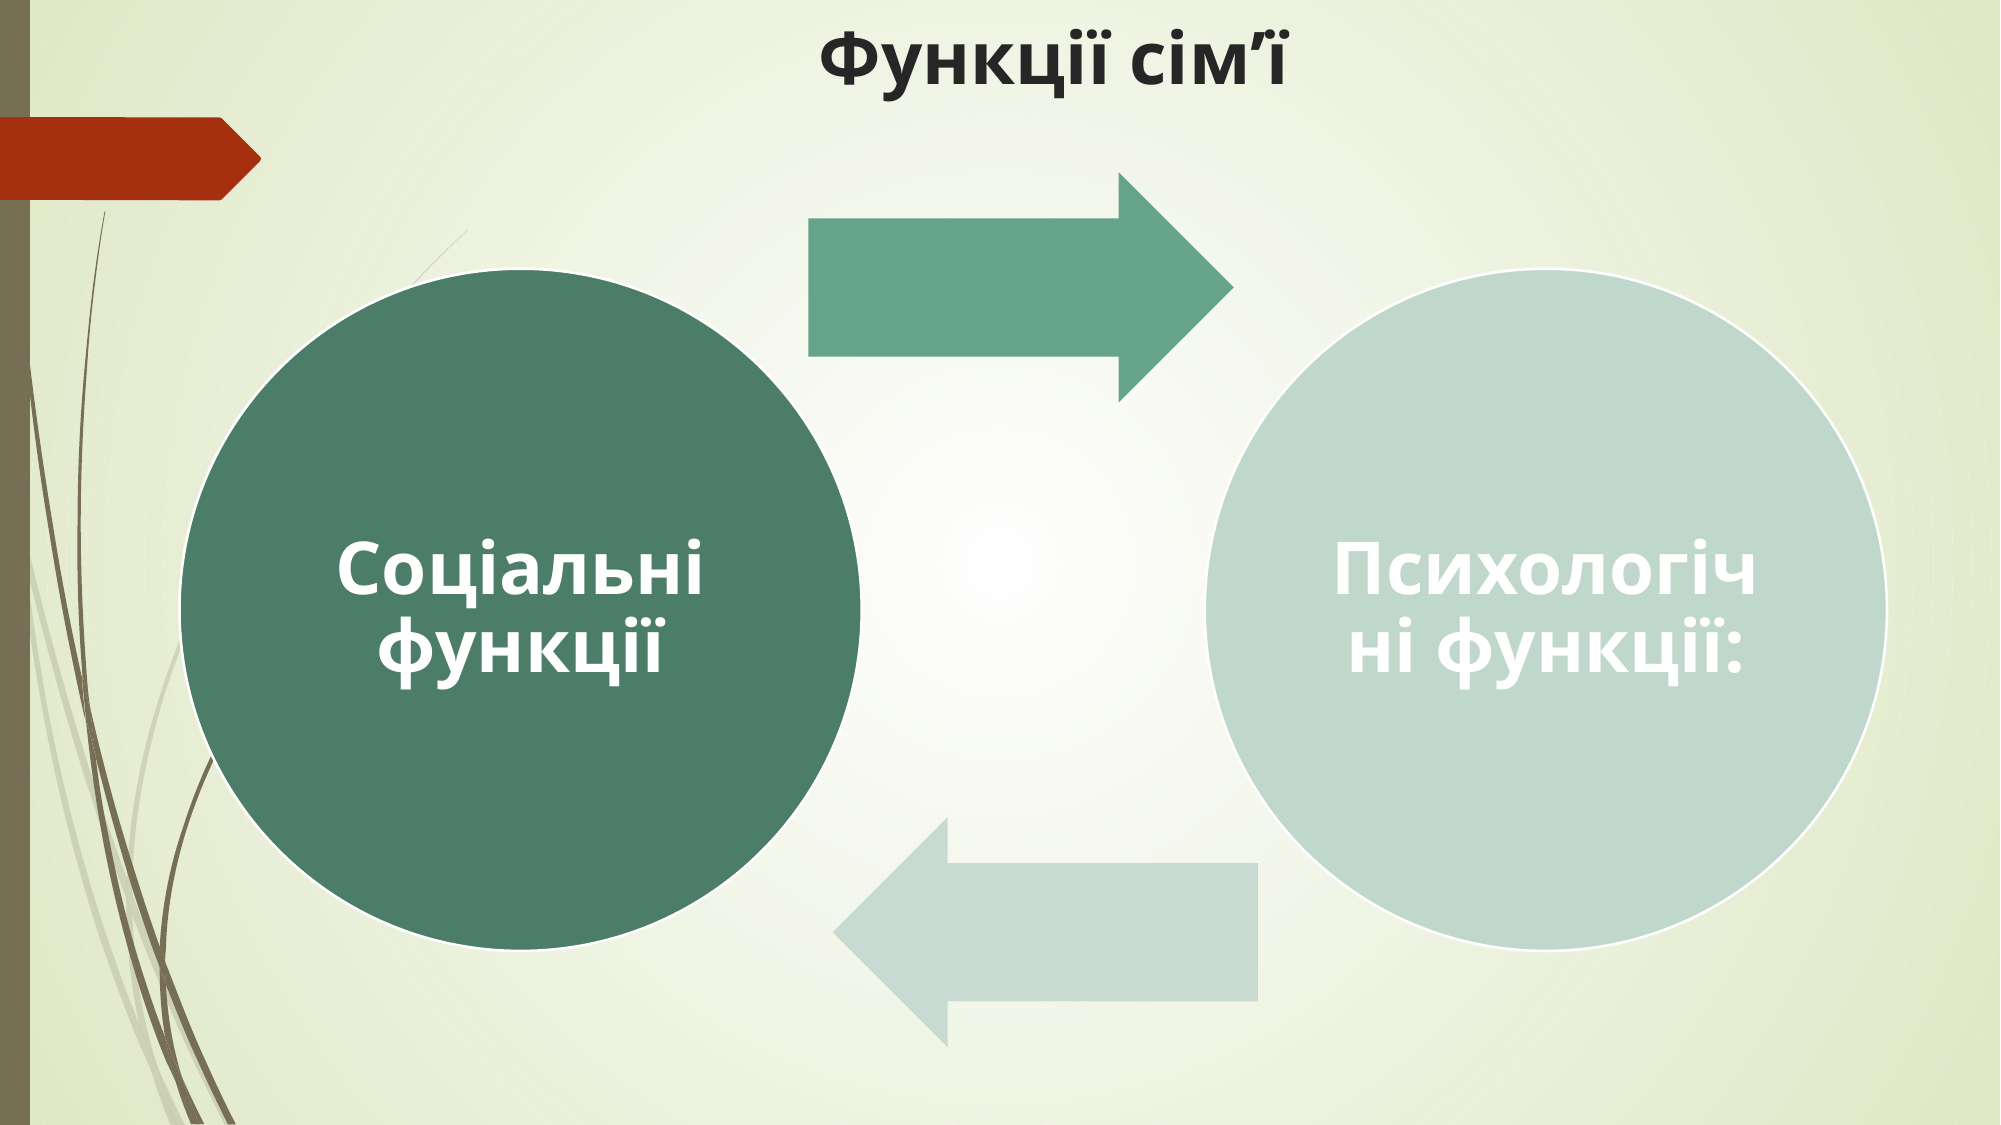

# Функції сім’ї
Соціальні функції
Психологічні функції: